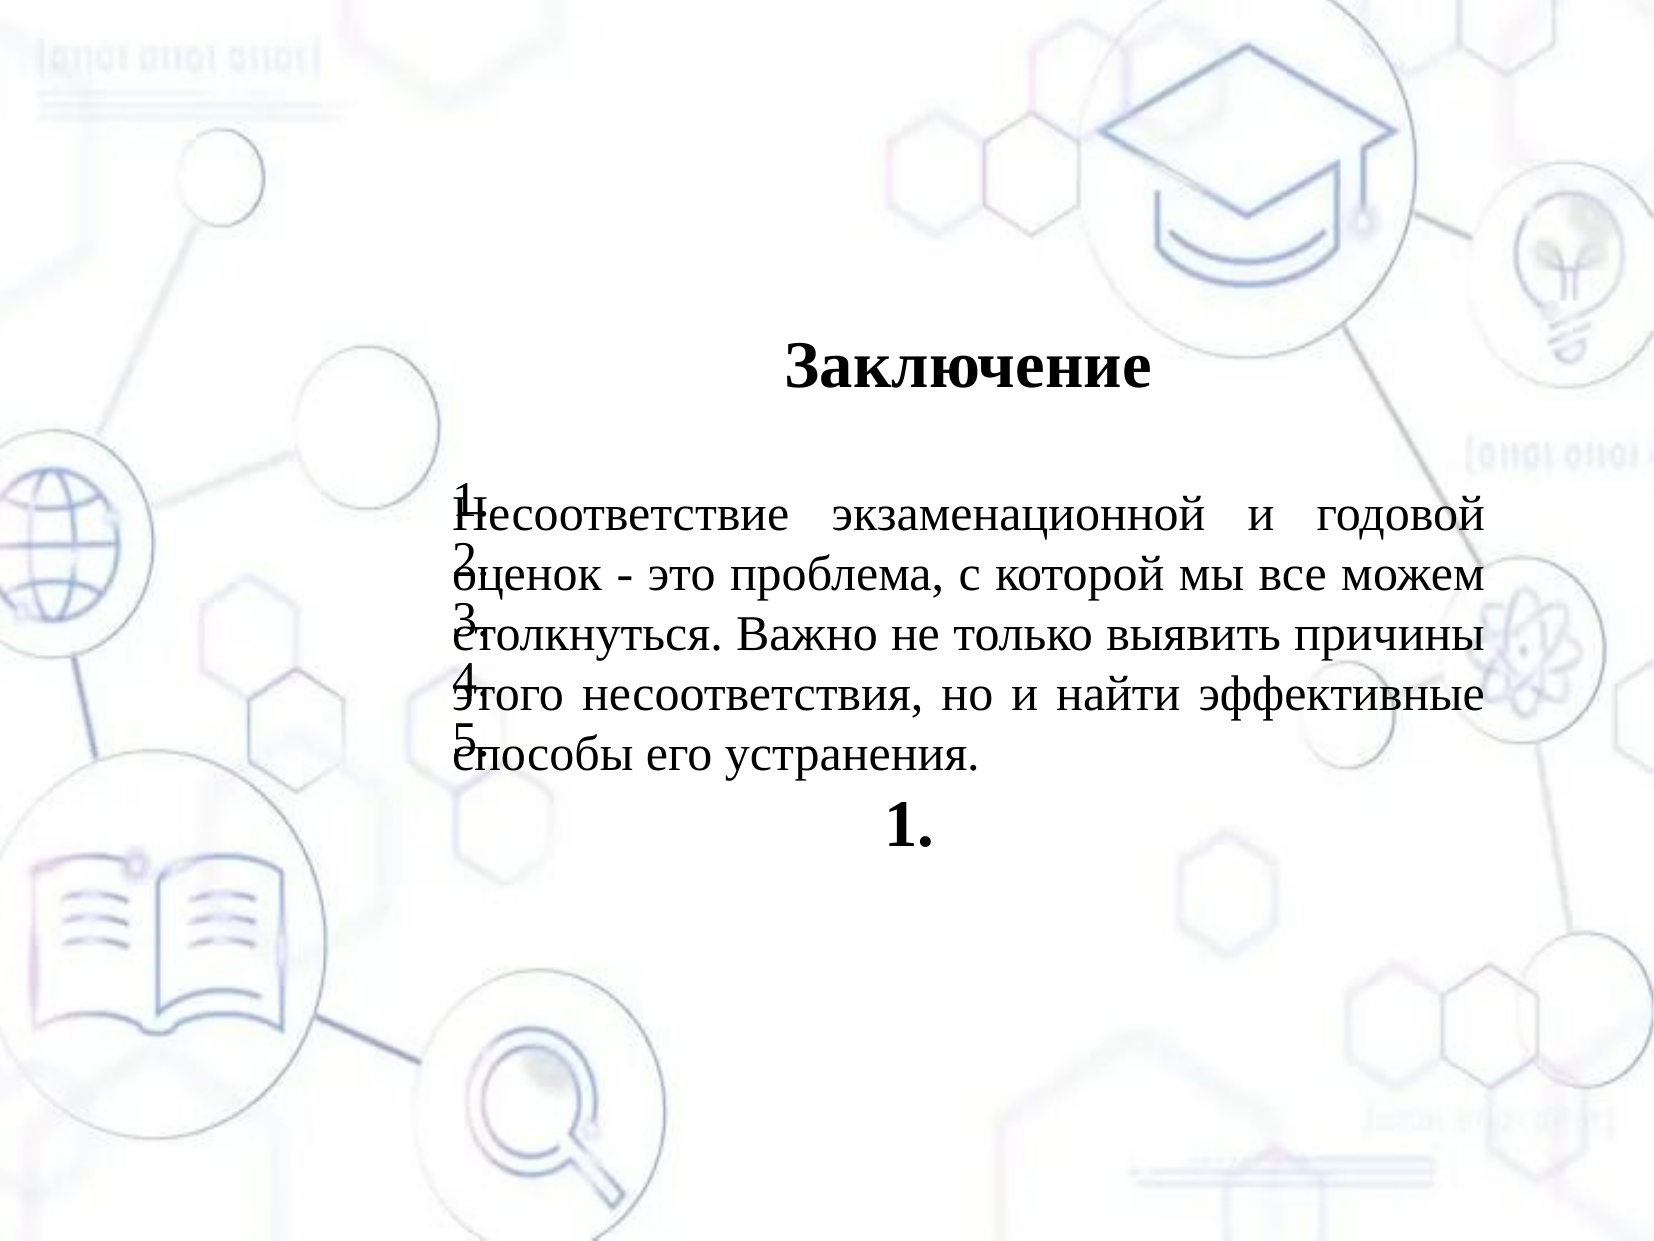

Заключение
Несоответствие экзаменационной и годовой оценок - это проблема, с которой мы все можем столкнуться. Важно не только выявить причины этого несоответствия, но и найти эффективные способы его устранения.